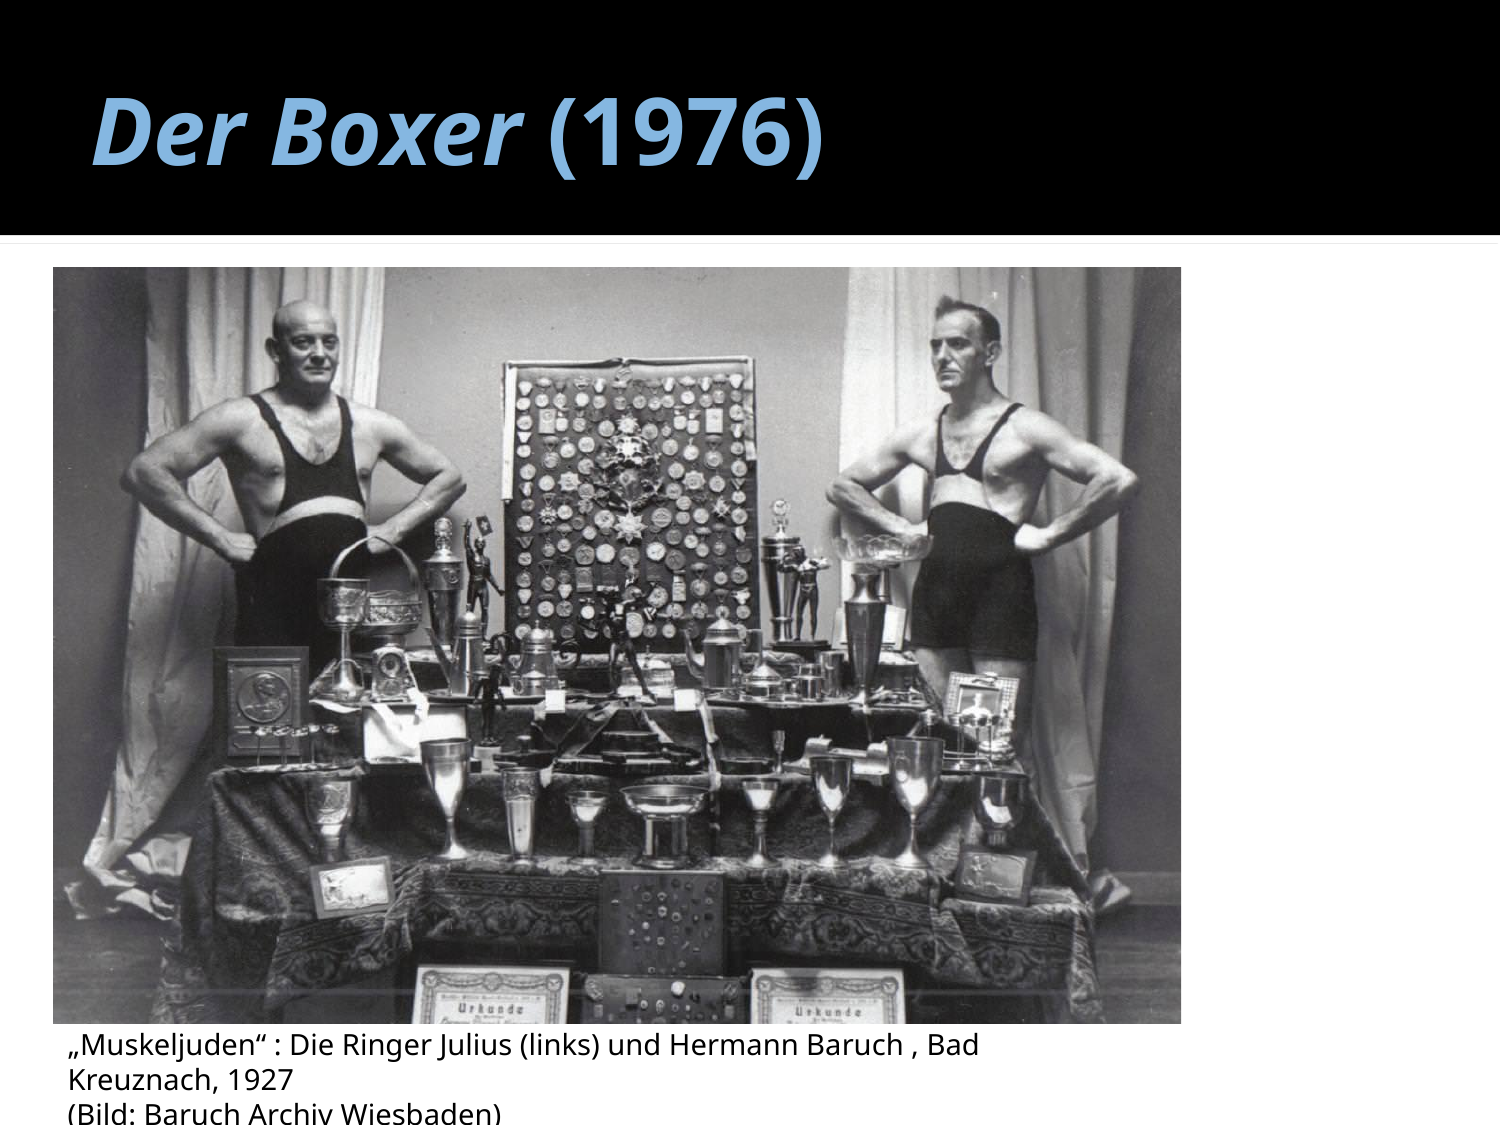

# Der Boxer (1976)
„Muskeljuden“ : Die Ringer Julius (links) und Hermann Baruch , Bad Kreuznach, 1927
(Bild: Baruch Archiv Wiesbaden)